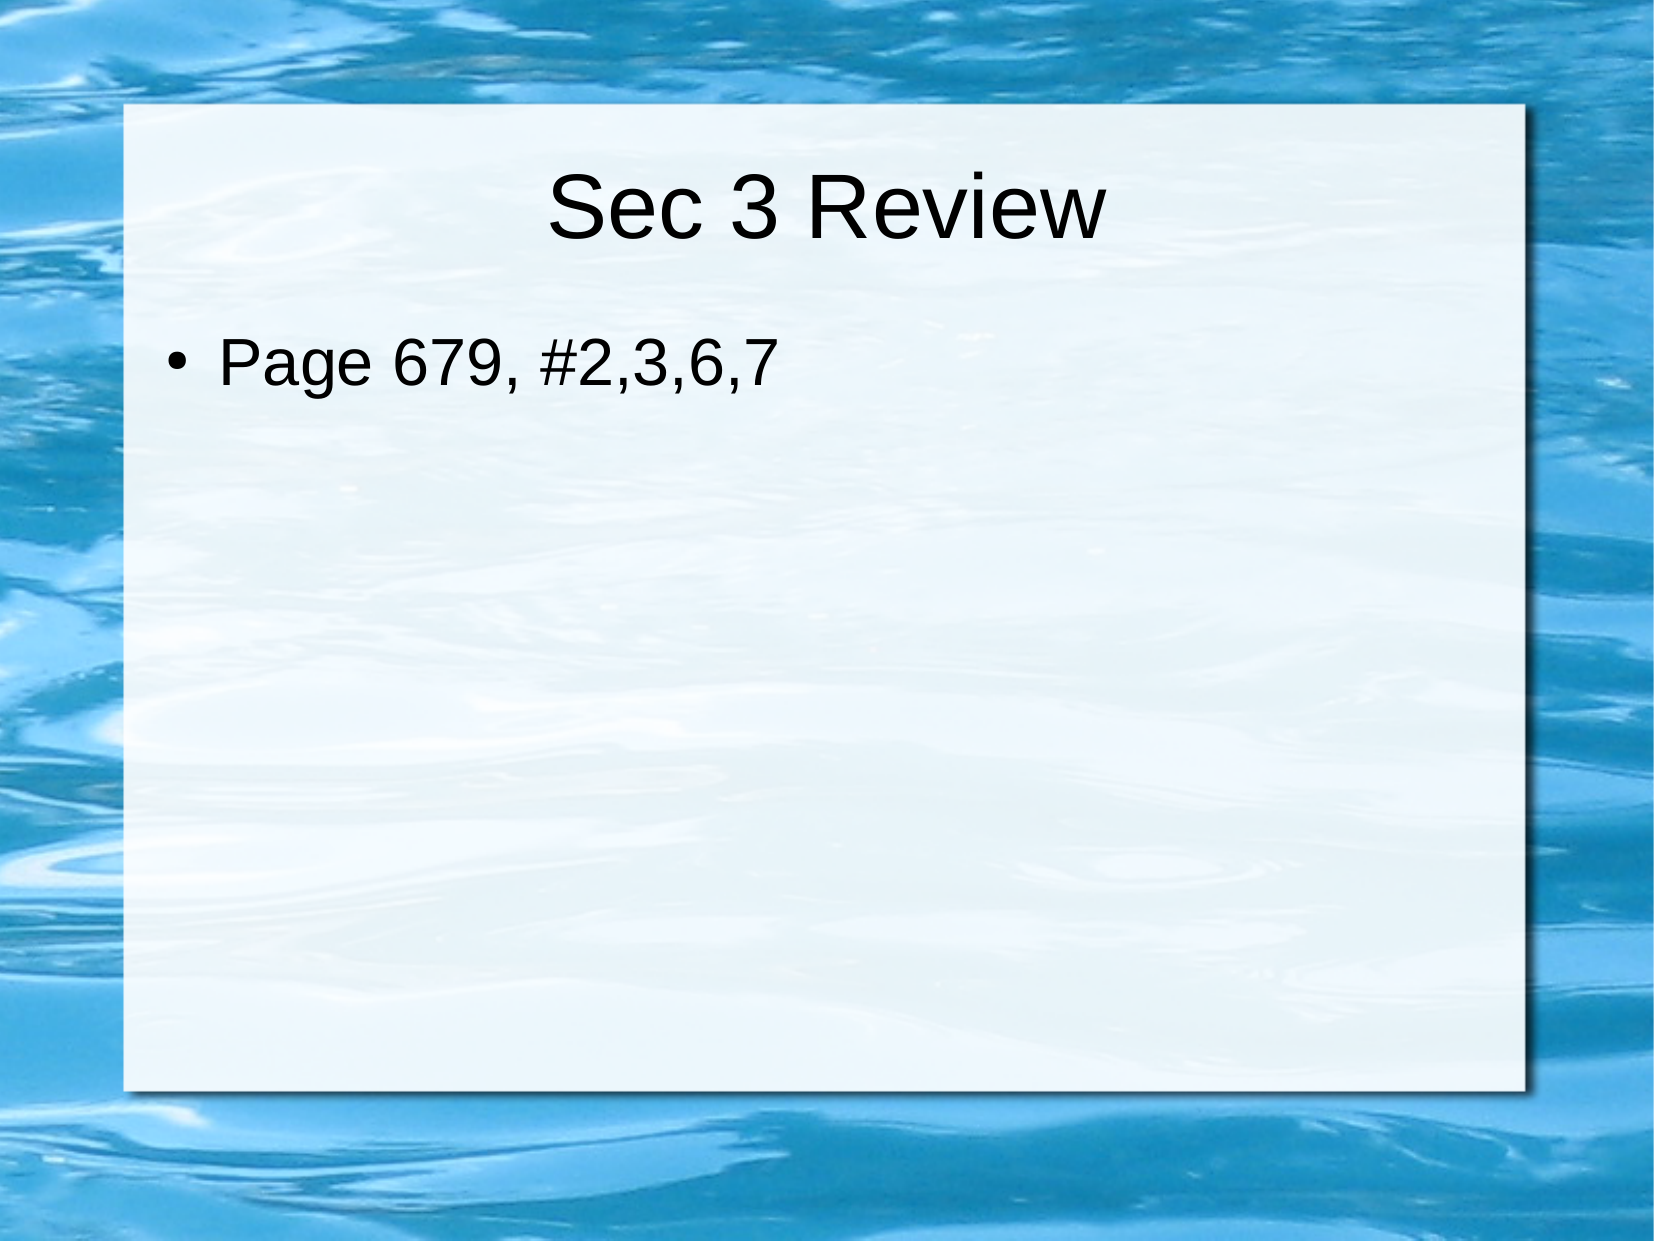

# Sec 3 Review
Page 679, #2,3,6,7